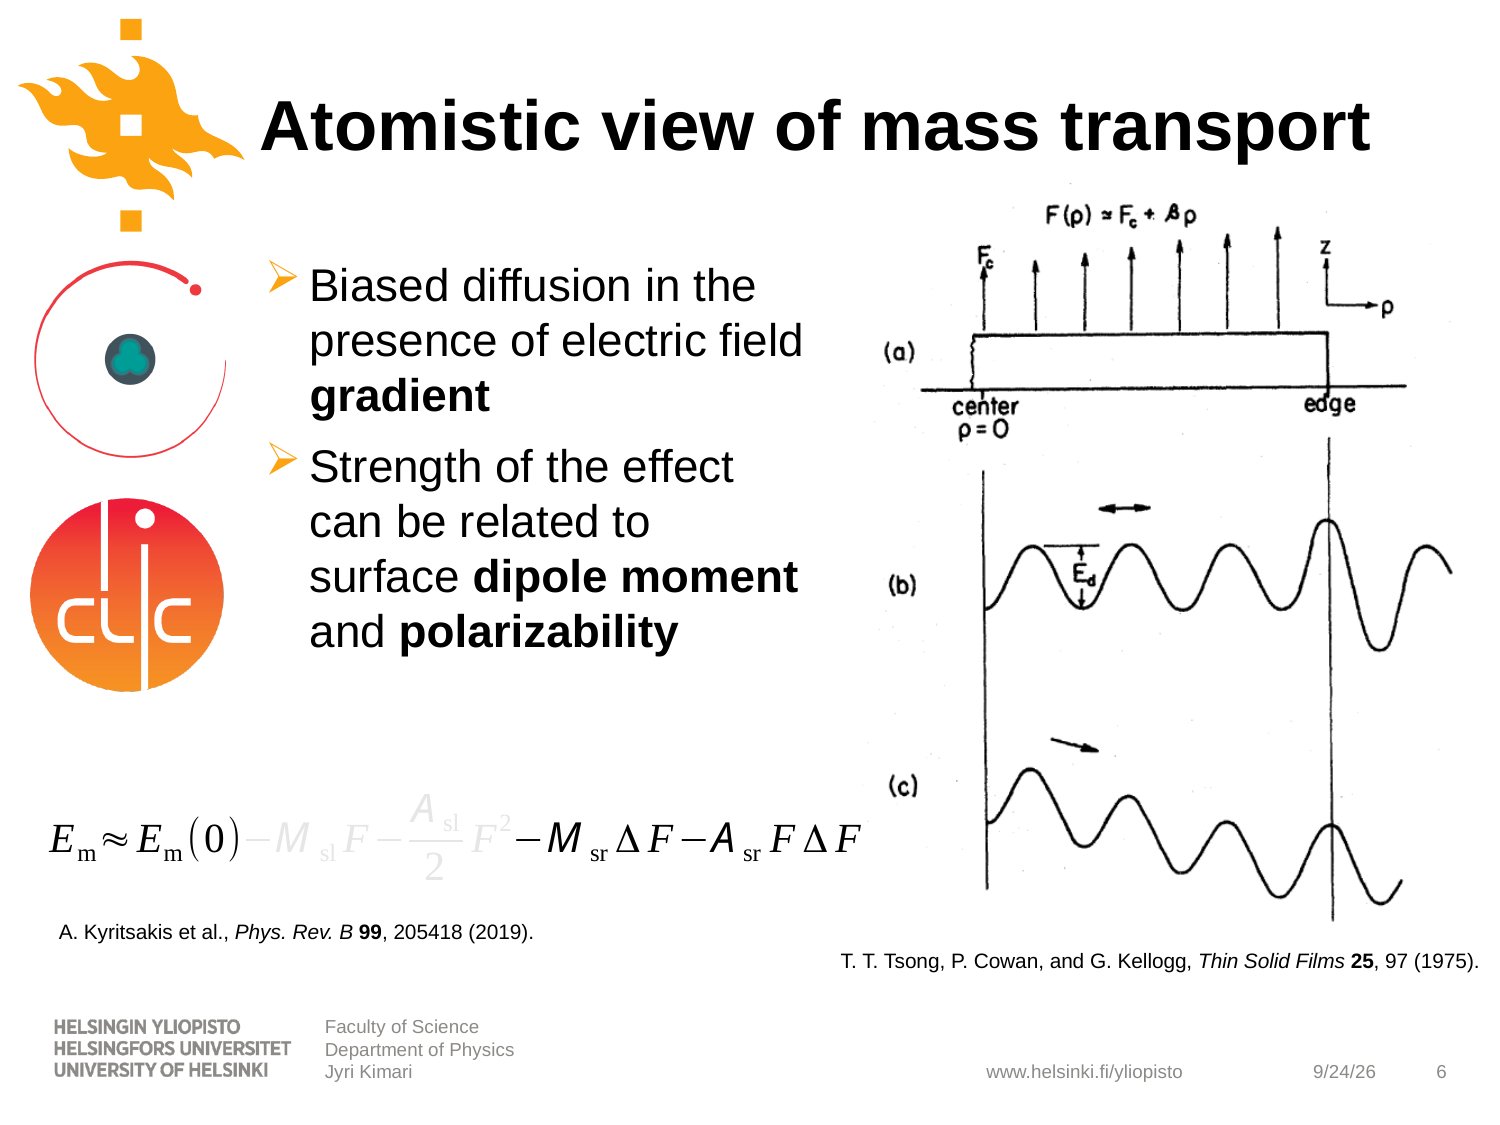

# Atomistic view of mass transport
Biased diffusion in the
presence of electric field
gradient
Strength of the effect
can be related to
surface dipole moment
and polarizability
A. Kyritsakis et al., Phys. Rev. B 99, 205418 (2019).
T. T. Tsong, P. Cowan, and G. Kellogg, Thin Solid Films 25, 97 (1975).
Faculty of Science
Department of Physics
Jyri Kimari